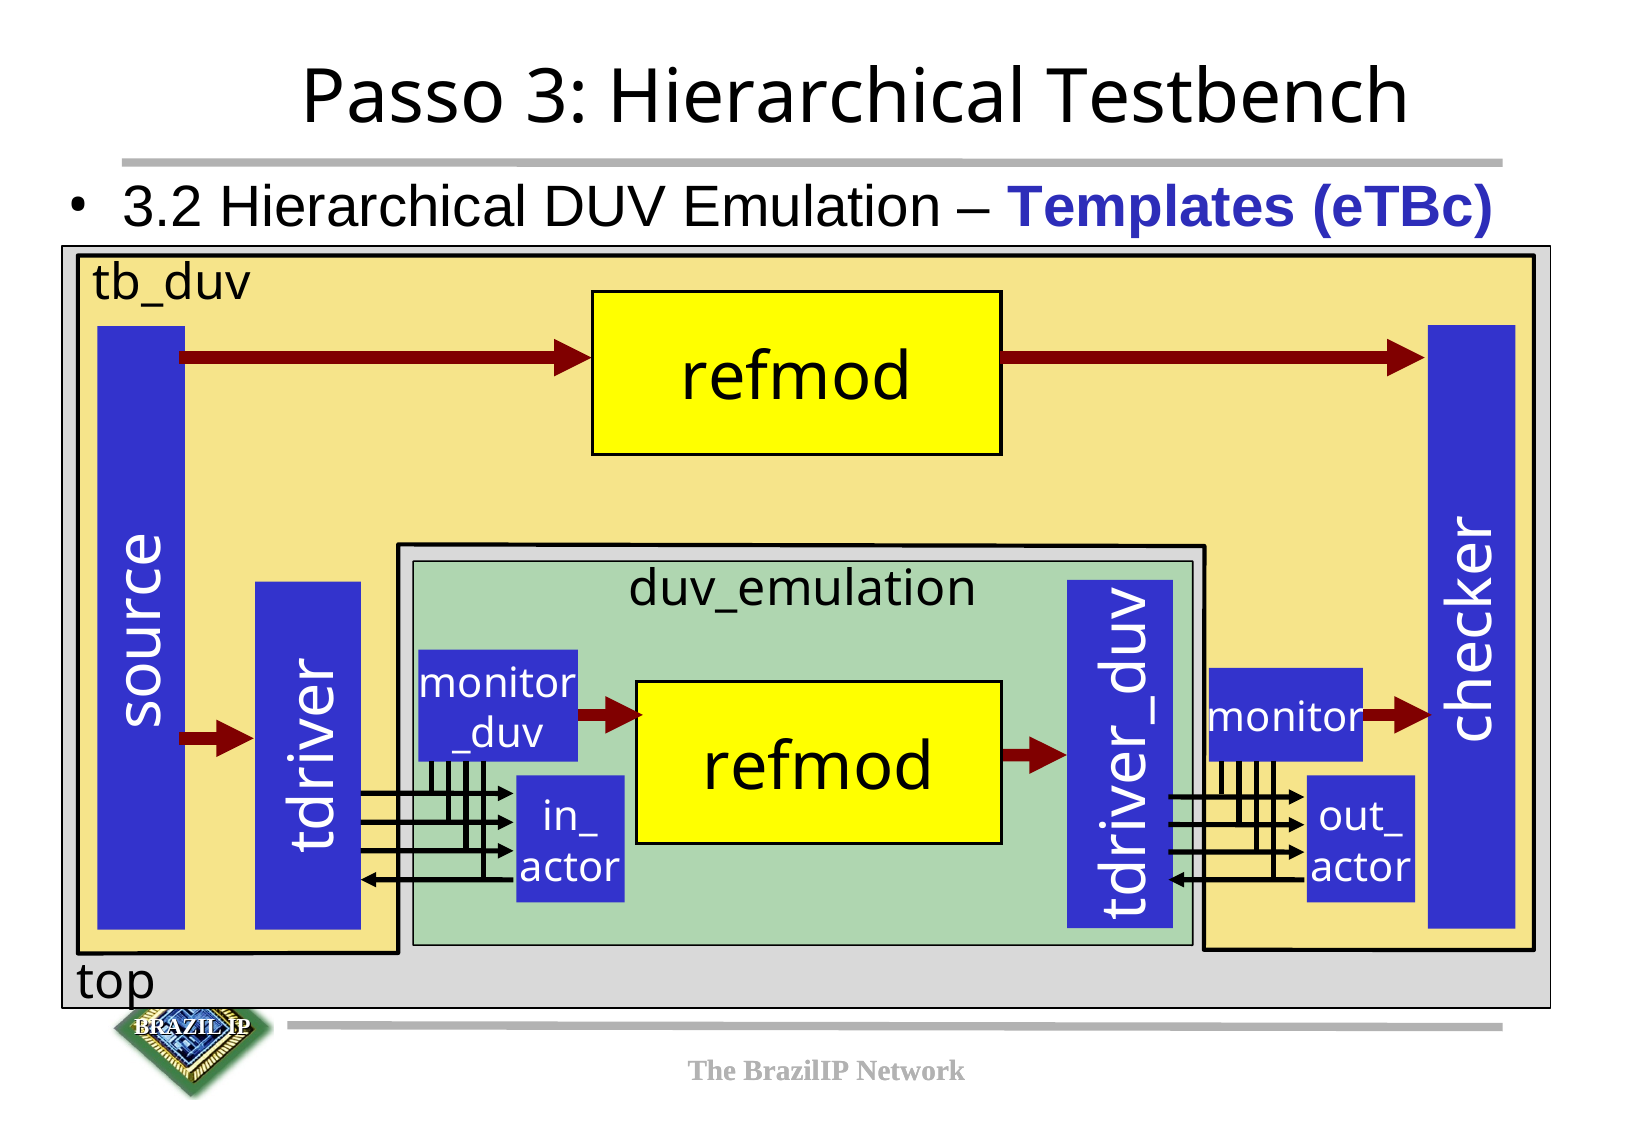

Passo 3: Hierarchical Testbench
3.2 Hierarchical DUV Emulation – Templates (eTBc)
top
tb_duv
refmod
checker
source
duv_emulation
tdriver_duv
tdriver
monitor
_duv
monitor
refmod
in_
actor
out_
actor